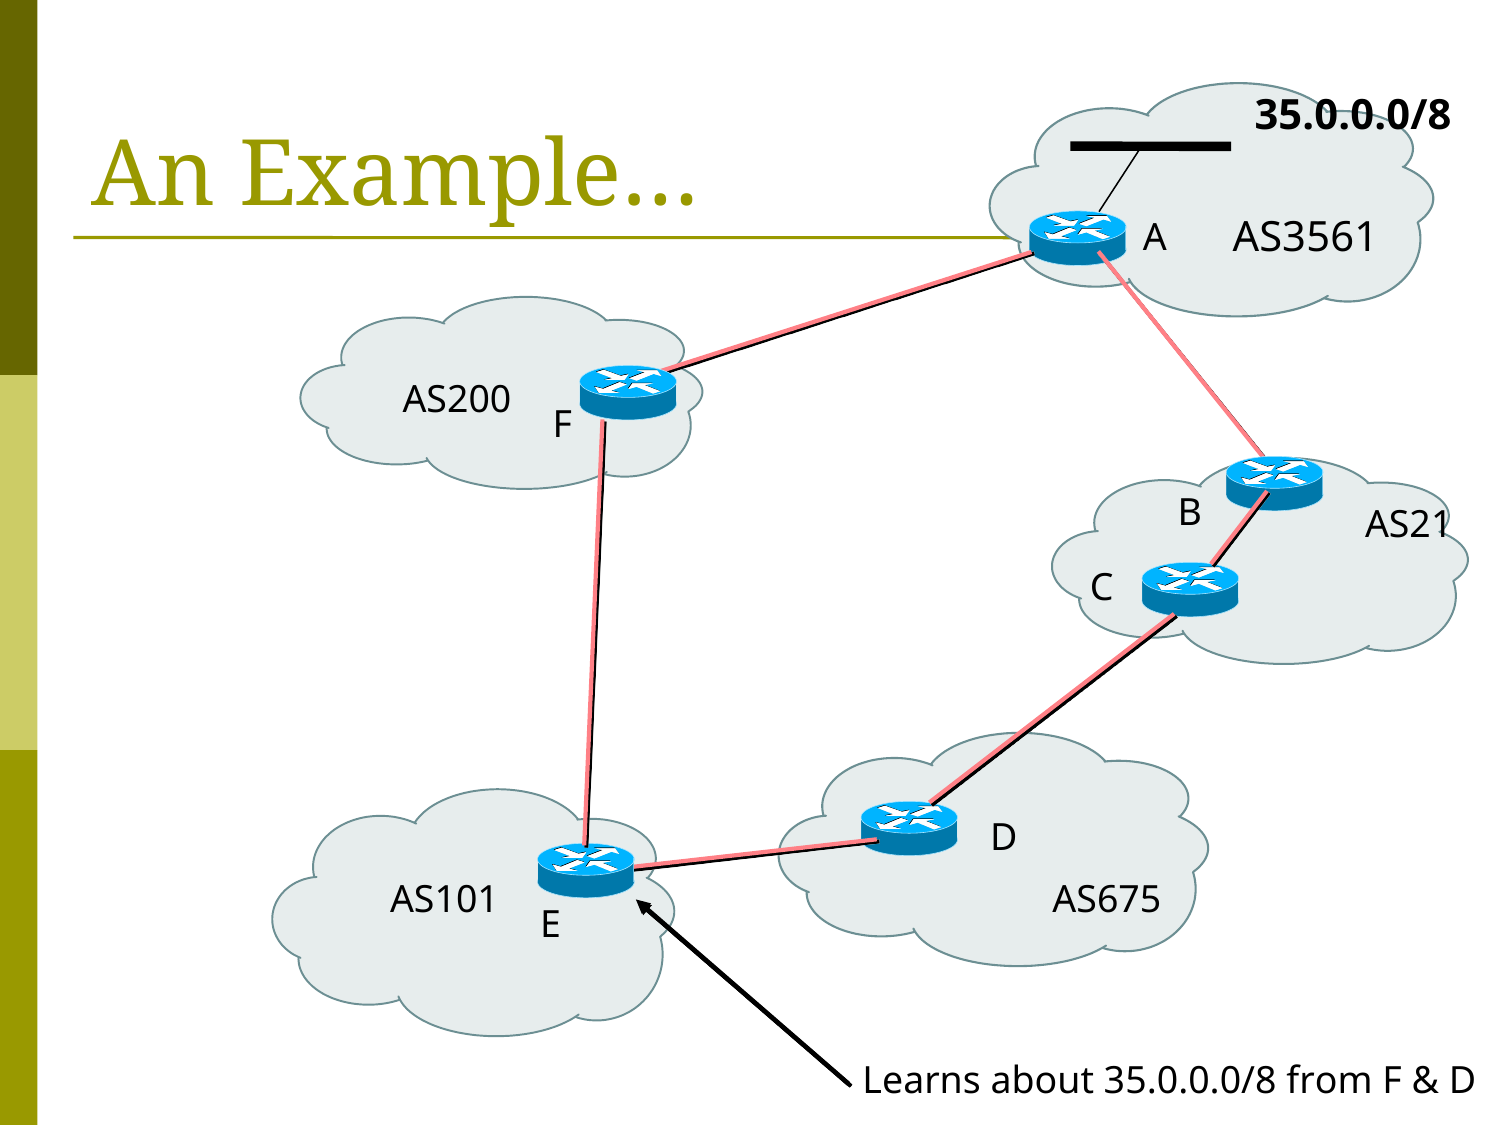

# An Example…
35.0.0.0/8
AS3561
A
AS200
F
B
AS21
C
D
AS101
AS675
E
Learns about 35.0.0.0/8 from F & D